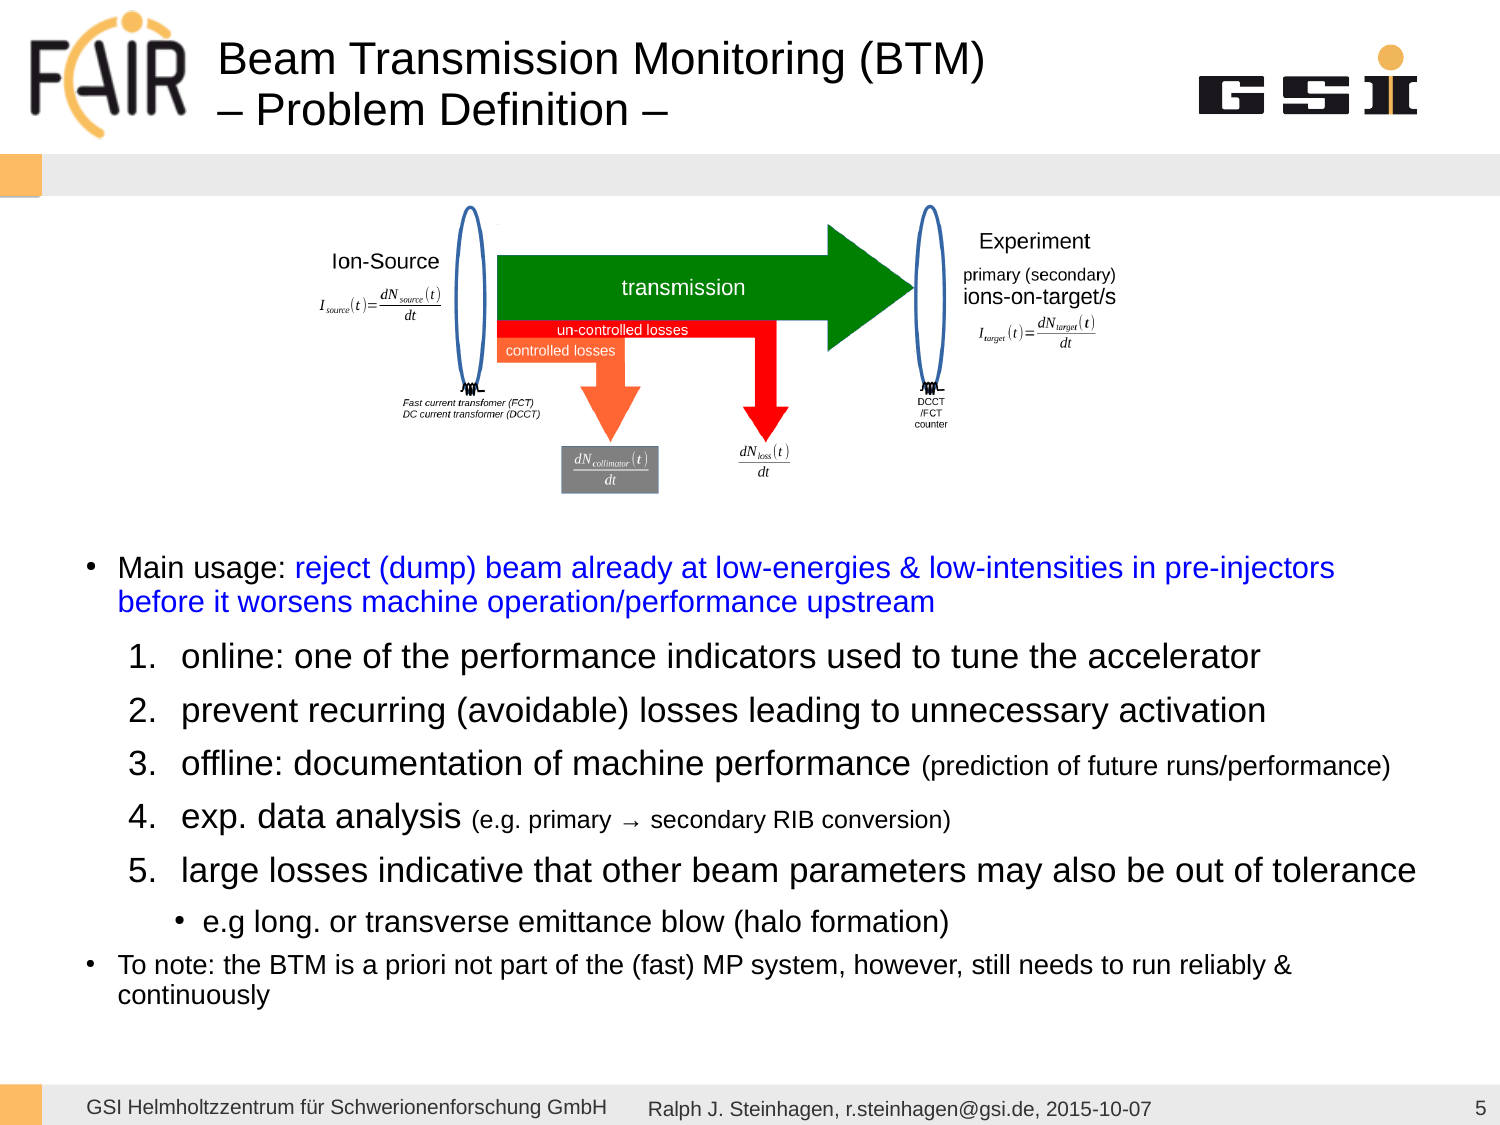

# Beam Transmission Monitoring (BTM) – Problem Definition –
Main usage: reject (dump) beam already at low-energies & low-intensities in pre-injectors before it worsens machine operation/performance upstream
online: one of the performance indicators used to tune the accelerator
prevent recurring (avoidable) losses leading to unnecessary activation
offline: documentation of machine performance (prediction of future runs/performance)
exp. data analysis (e.g. primary → secondary RIB conversion)
large losses indicative that other beam parameters may also be out of tolerance
e.g long. or transverse emittance blow (halo formation)
To note: the BTM is a priori not part of the (fast) MP system, however, still needs to run reliably & continuously